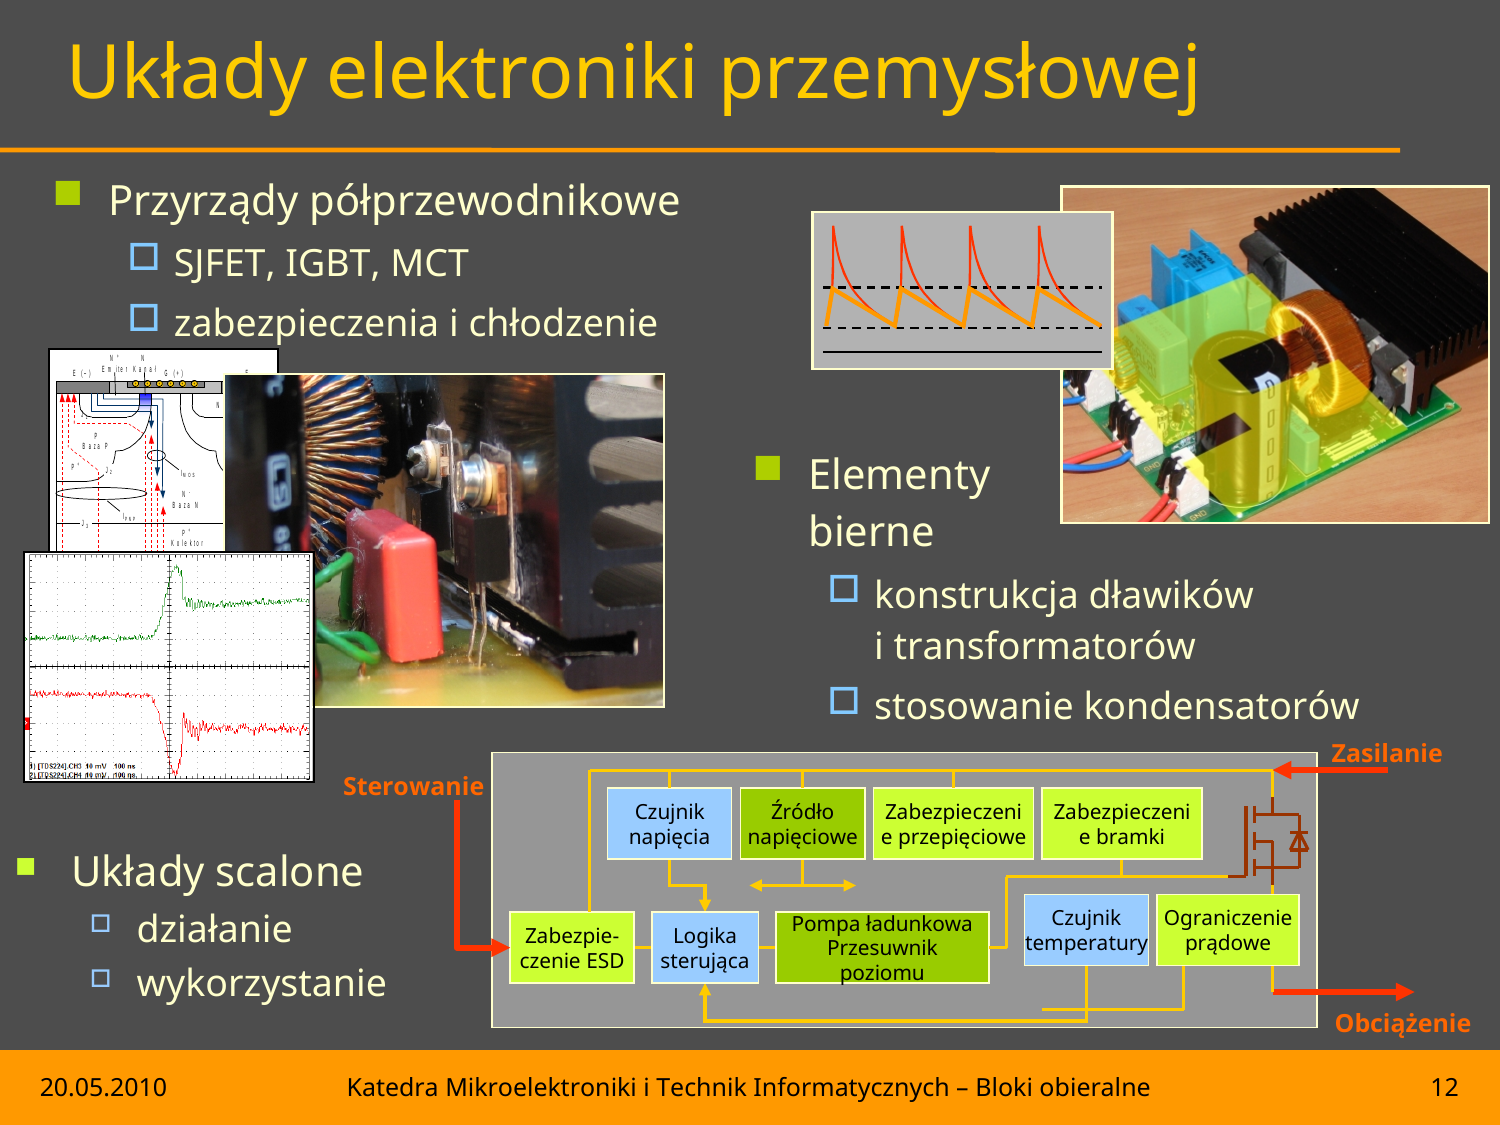

# Układy elektroniki przemysłowej
Przyrządy półprzewodnikowe
SJFET, IGBT, MCT
zabezpieczenia i chłodzenie
Elementy
bierne
konstrukcja dławików i transformatorów
stosowanie kondensatorów
Zasilanie
Sterowanie
Czujnik napięcia
Źródło napięciowe
Zabezpieczenie przepięciowe
Zabezpieczenie bramki
Układy scalone
działanie
wykorzystanie
Czujnik temperatury
Ograniczenie prądowe
Zabezpie-
czenie ESD
Logika sterująca
Pompa ładunkowa
Przesuwnik poziomu
Obciążenie
20.05.2010
Katedra Mikroelektroniki i Technik Informatycznych – Bloki obieralne
12